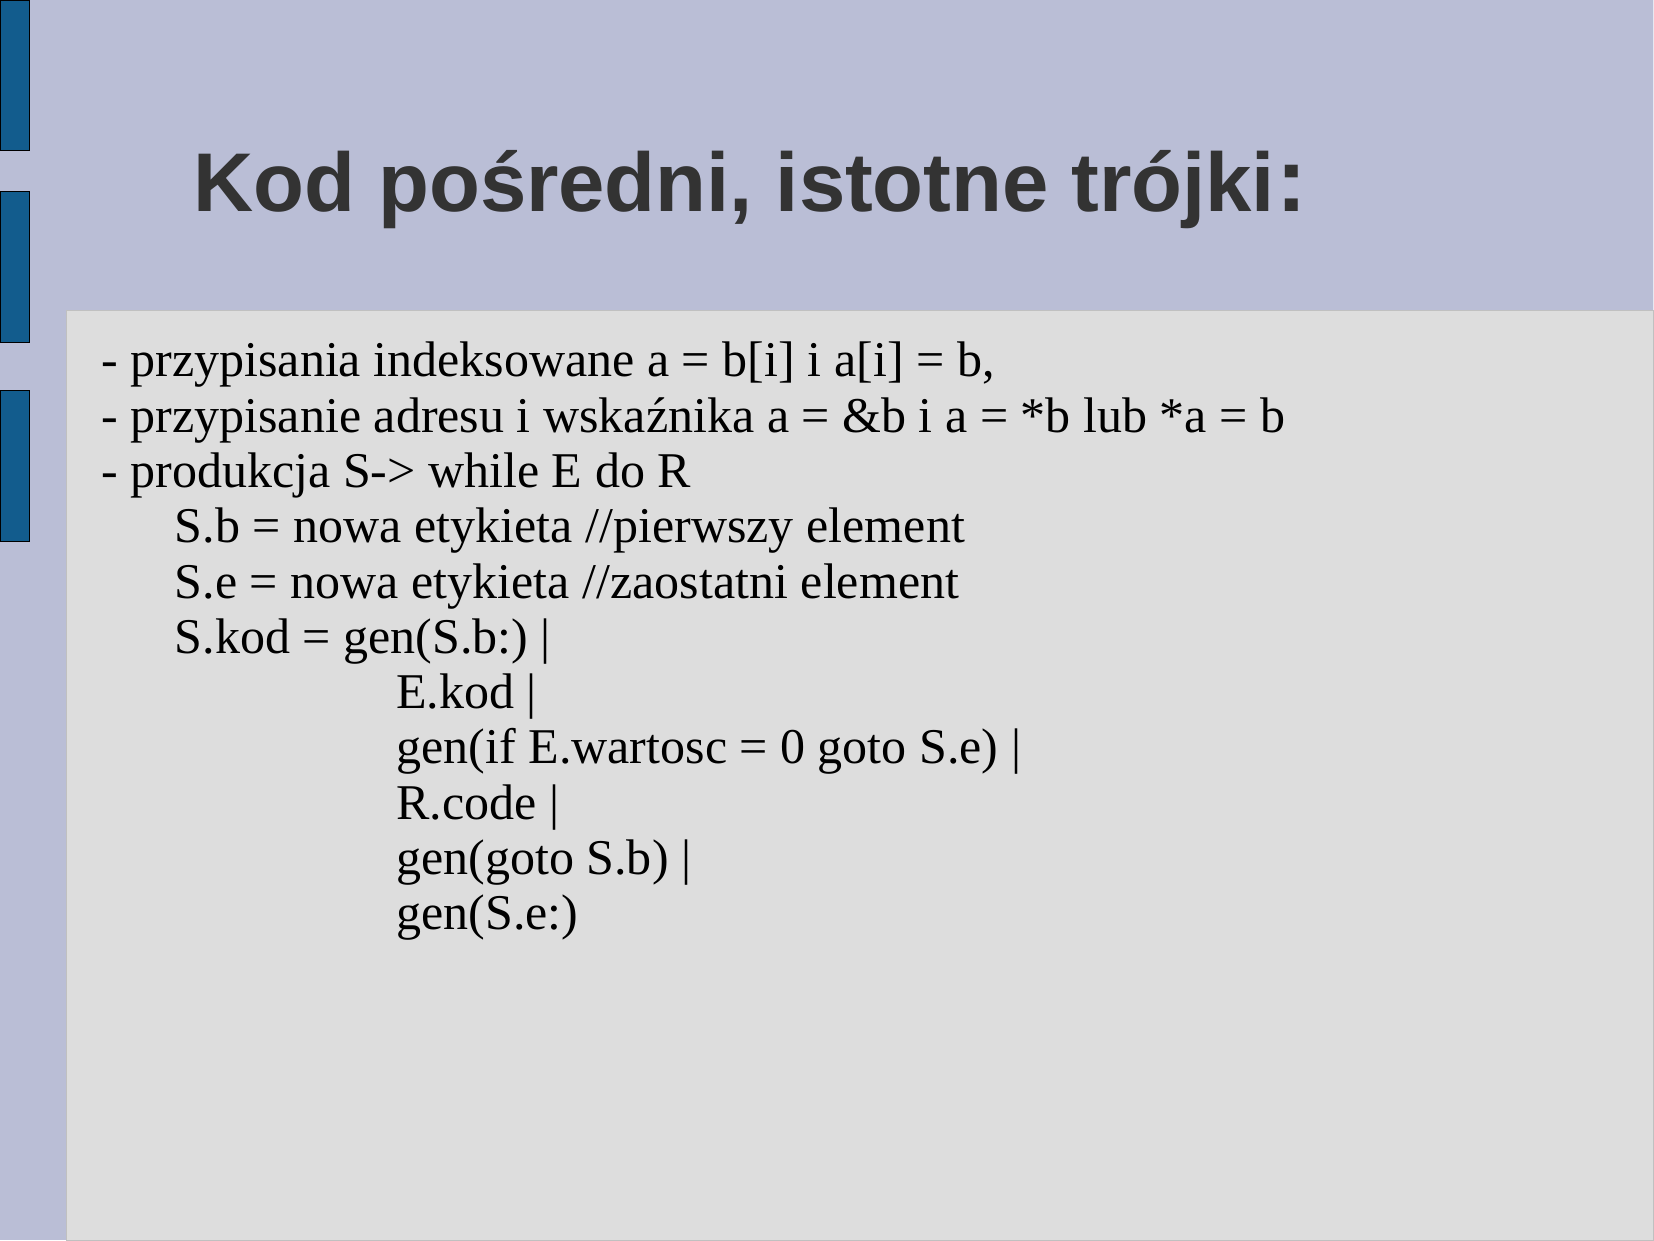

# Kod pośredni, istotne trójki:
- przypisania indeksowane a = b[i] i a[i] = b,
- przypisanie adresu i wskaźnika a = &b i a = *b lub *a = b
- produkcja S-> while E do R
	S.b = nowa etykieta //pierwszy element
	S.e = nowa etykieta //zaostatni element
 	S.kod = gen(S.b:) |
				E.kod |
				gen(if E.wartosc = 0 goto S.e) |
				R.code |
				gen(goto S.b) |
				gen(S.e:)